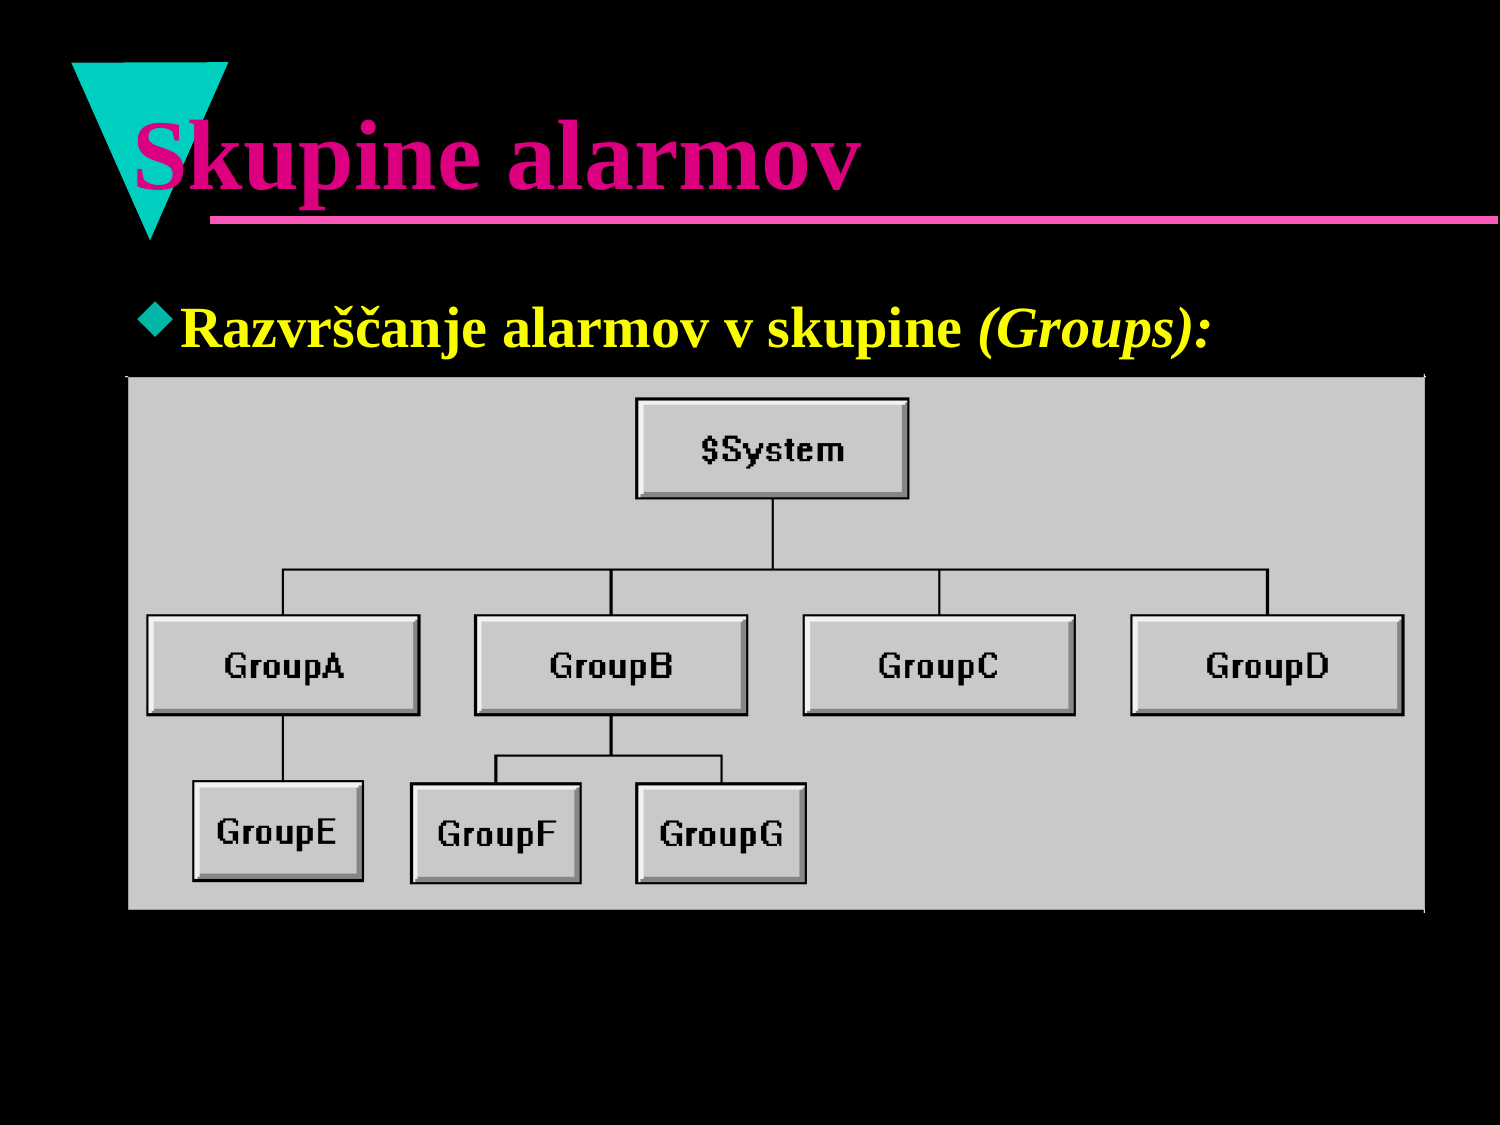

# Skupine alarmov
Razvrščanje alarmov v skupine (Groups):
Možnost razvrščanja v skupine (do 32 nivojev)
Razvrščanje v skupine po tehnološko zaključenih celotah
Če ne določimo skupine, je alarm razvrščen avtomatsko v sistemsko skupino ($System )
Največ 32 podskupin
RVP2
Alarmi in Dogodki
8